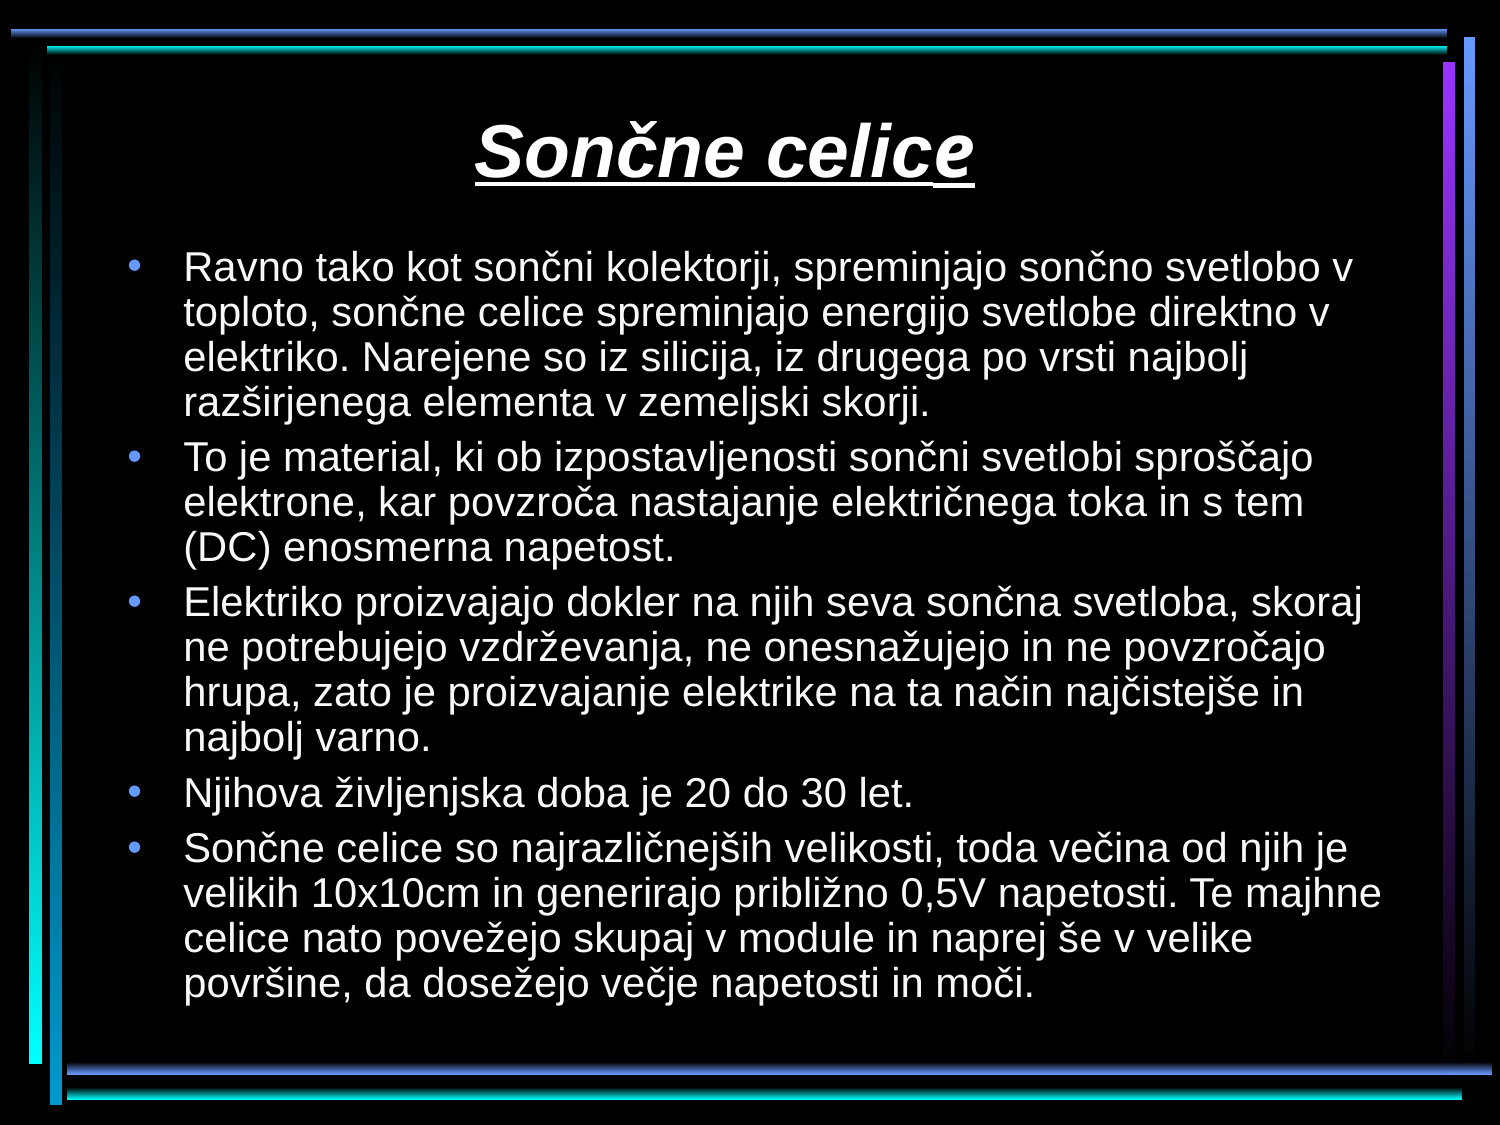

# Sončne celice
Ravno tako kot sončni kolektorji, spreminjajo sončno svetlobo v toploto, sončne celice spreminjajo energijo svetlobe direktno v elektriko. Narejene so iz silicija, iz drugega po vrsti najbolj razširjenega elementa v zemeljski skorji.
To je material, ki ob izpostavljenosti sončni svetlobi sproščajo elektrone, kar povzroča nastajanje električnega toka in s tem (DC) enosmerna napetost.
Elektriko proizvajajo dokler na njih seva sončna svetloba, skoraj ne potrebujejo vzdrževanja, ne onesnažujejo in ne povzročajo hrupa, zato je proizvajanje elektrike na ta način najčistejše in najbolj varno.
Njihova življenjska doba je 20 do 30 let.
Sončne celice so najrazličnejših velikosti, toda večina od njih je velikih 10x10cm in generirajo približno 0,5V napetosti. Te majhne celice nato povežejo skupaj v module in naprej še v velike površine, da dosežejo večje napetosti in moči.